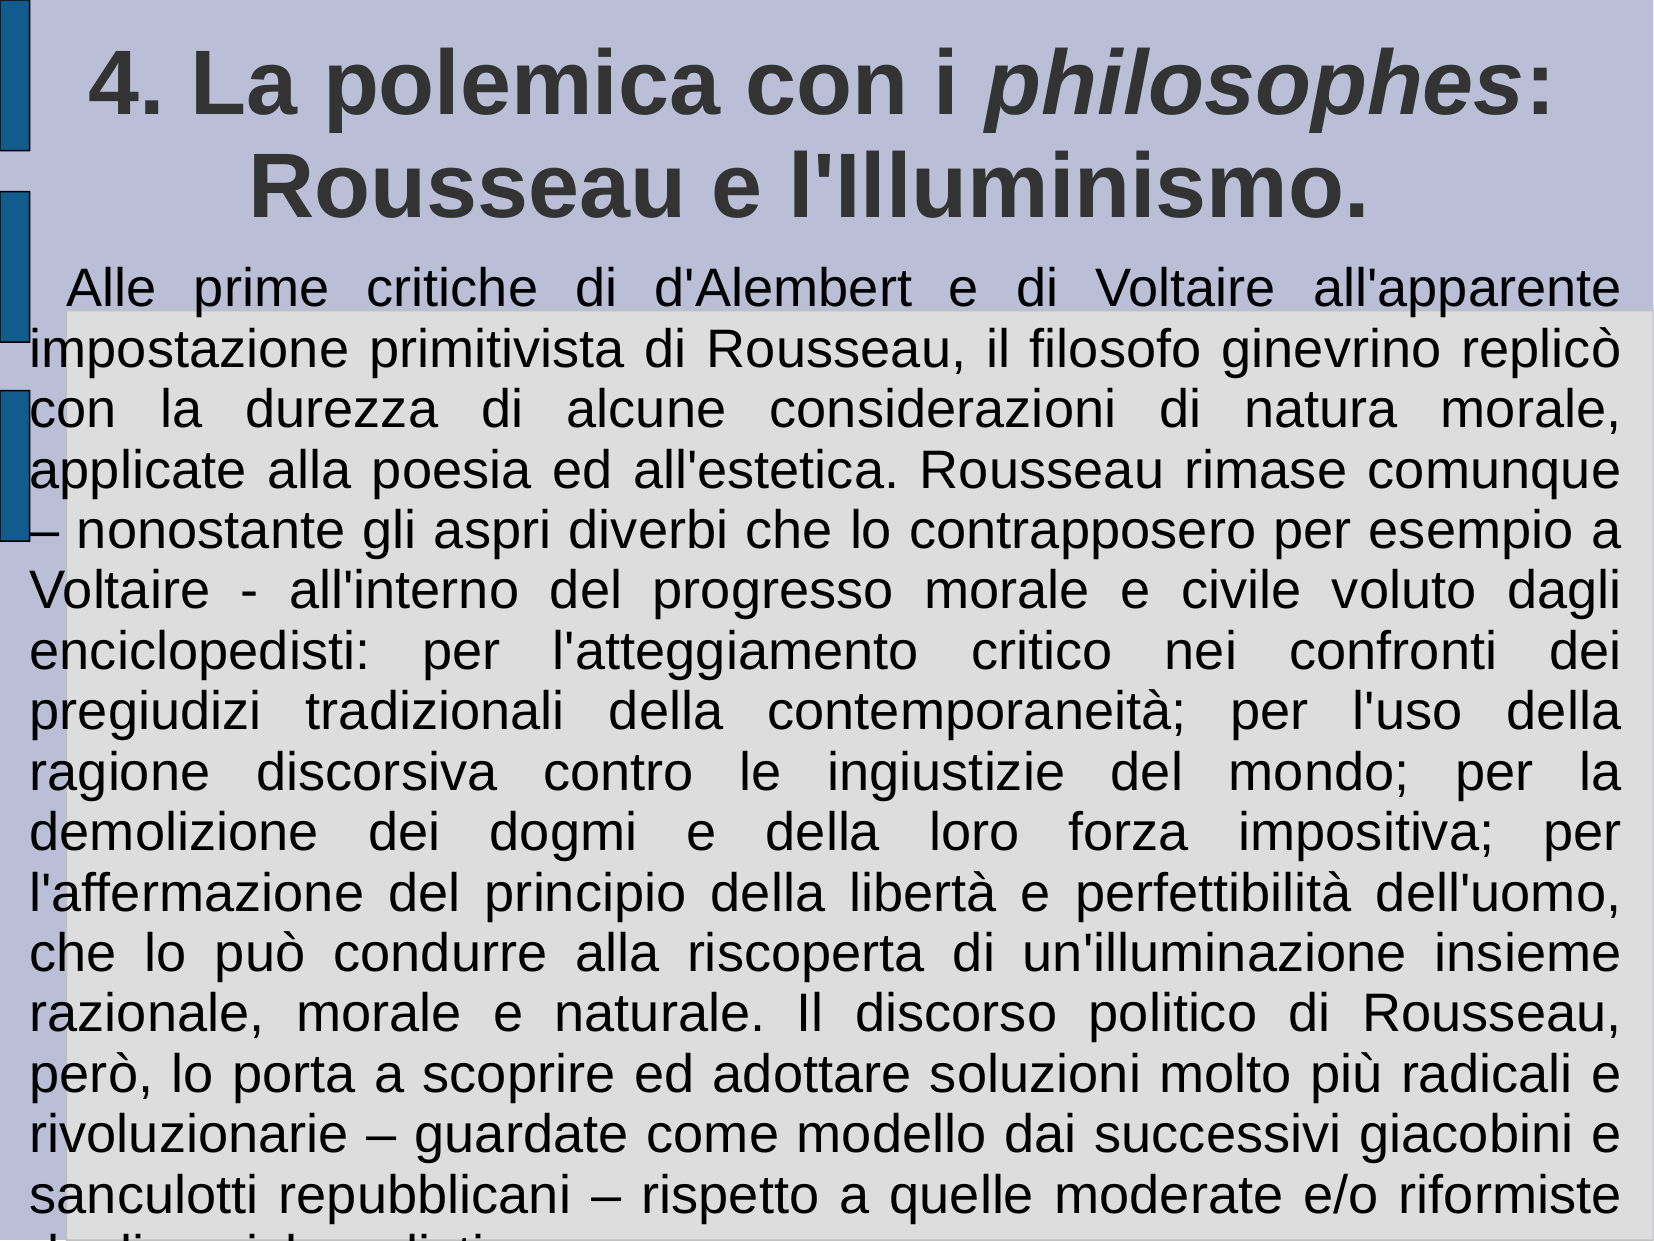

# 4. La polemica con i philosophes: Rousseau e l'Illuminismo.
 Alle prime critiche di d'Alembert e di Voltaire all'apparente impostazione primitivista di Rousseau, il filosofo ginevrino replicò con la durezza di alcune considerazioni di natura morale, applicate alla poesia ed all'estetica. Rousseau rimase comunque – nonostante gli aspri diverbi che lo contrapposero per esempio a Voltaire - all'interno del progresso morale e civile voluto dagli enciclopedisti: per l'atteggiamento critico nei confronti dei pregiudizi tradizionali della contemporaneità; per l'uso della ragione discorsiva contro le ingiustizie del mondo; per la demolizione dei dogmi e della loro forza impositiva; per l'affermazione del principio della libertà e perfettibilità dell'uomo, che lo può condurre alla riscoperta di un'illuminazione insieme razionale, morale e naturale. Il discorso politico di Rousseau, però, lo porta a scoprire ed adottare soluzioni molto più radicali e rivoluzionarie – guardate come modello dai successivi giacobini e sanculotti repubblicani – rispetto a quelle moderate e/o riformiste degli enciclopedisti.